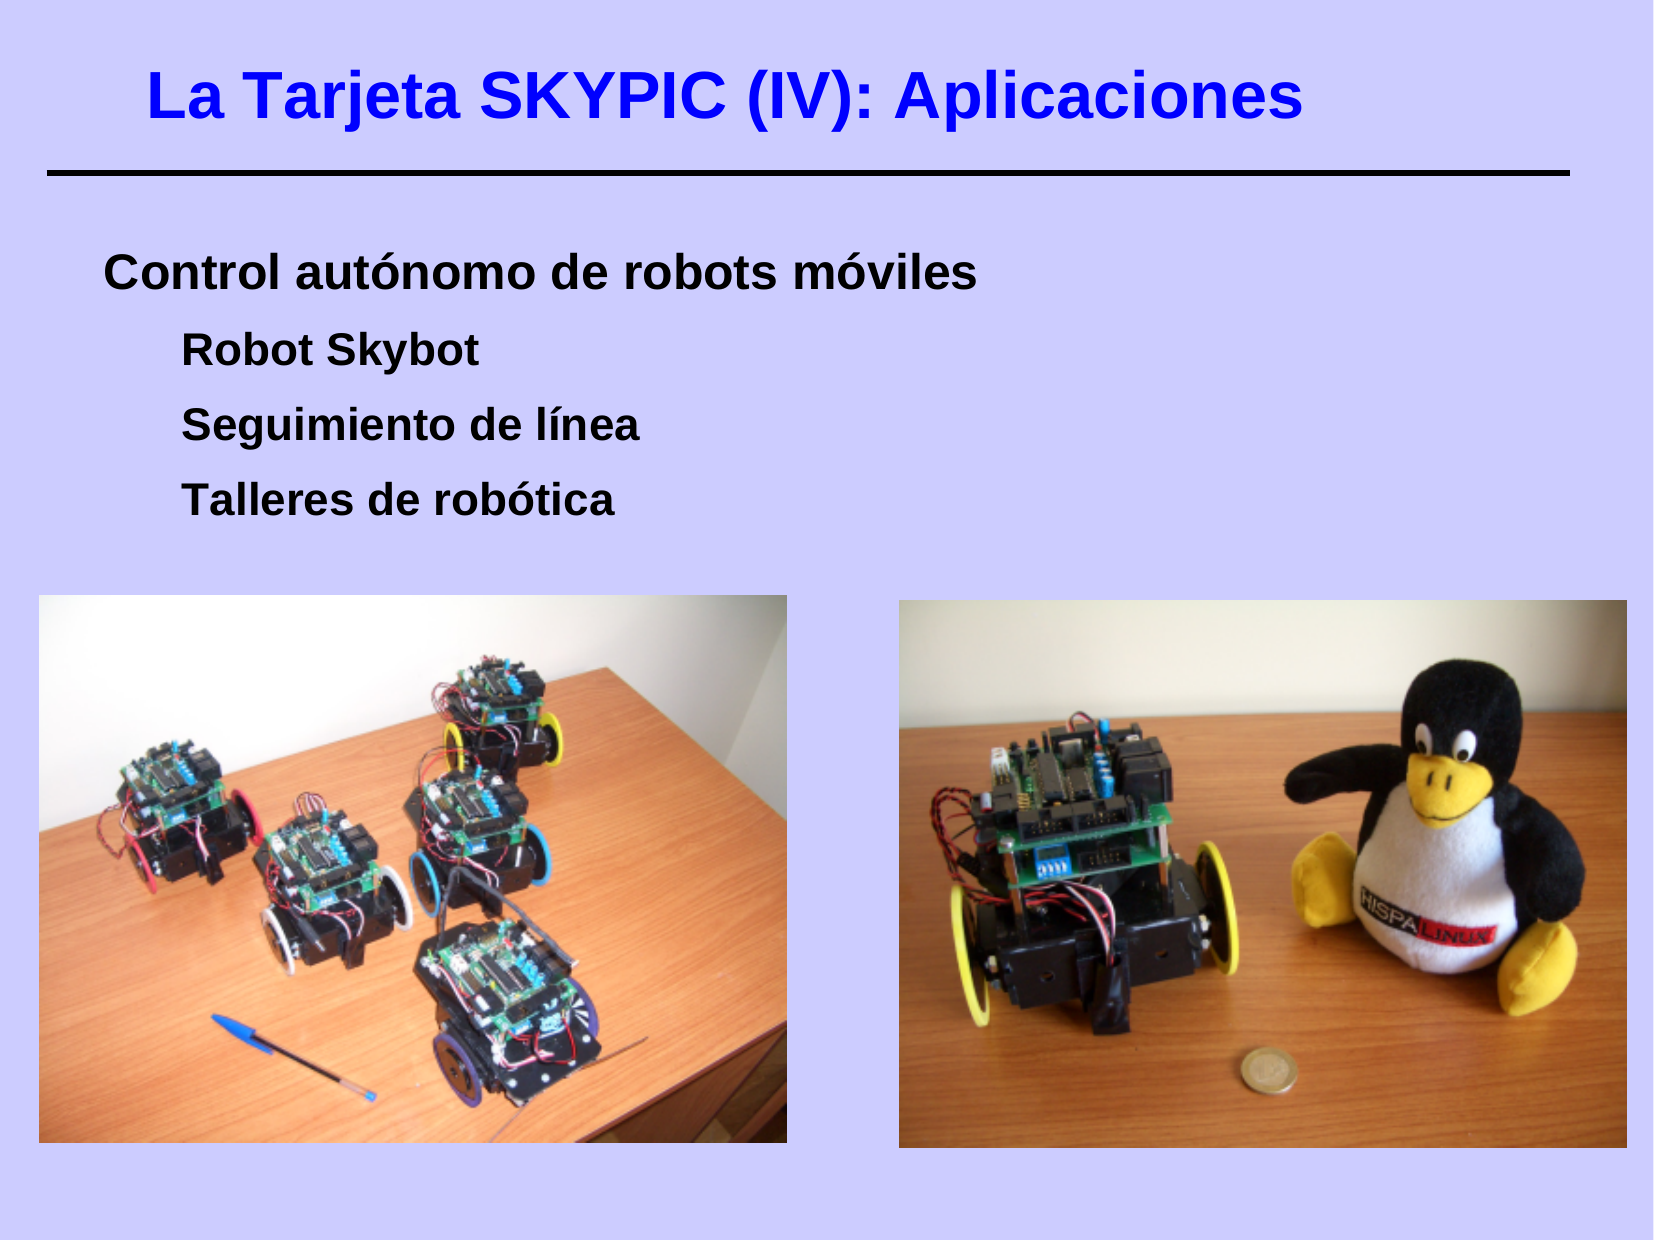

# La Tarjeta SKYPIC (IV): Aplicaciones
 Control autónomo de robots móviles
Robot Skybot
Seguimiento de línea
Talleres de robótica